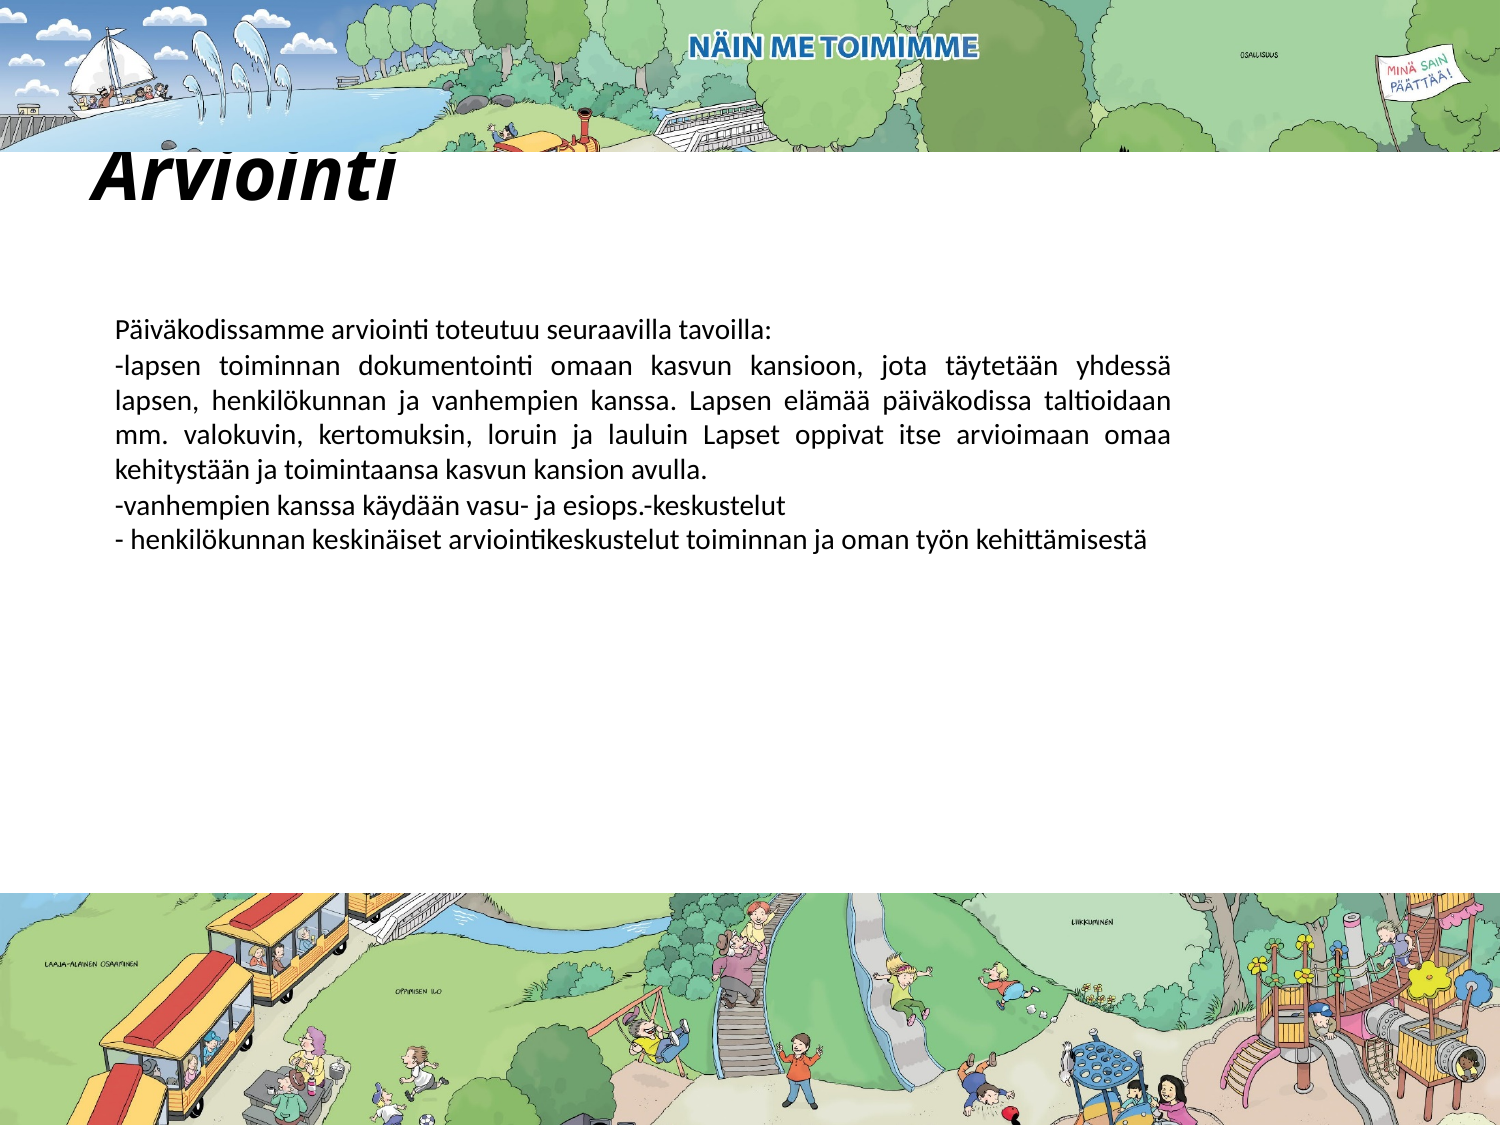

Arviointi
Päiväkodissamme arviointi toteutuu seuraavilla tavoilla:
-lapsen toiminnan dokumentointi omaan kasvun kansioon, jota täytetään yhdessä lapsen, henkilökunnan ja vanhempien kanssa. Lapsen elämää päiväkodissa taltioidaan mm. valokuvin, kertomuksin, loruin ja lauluin Lapset oppivat itse arvioimaan omaa kehitystään ja toimintaansa kasvun kansion avulla.
-vanhempien kanssa käydään vasu- ja esiops.-keskustelut
- henkilökunnan keskinäiset arviointikeskustelut toiminnan ja oman työn kehittämisestä